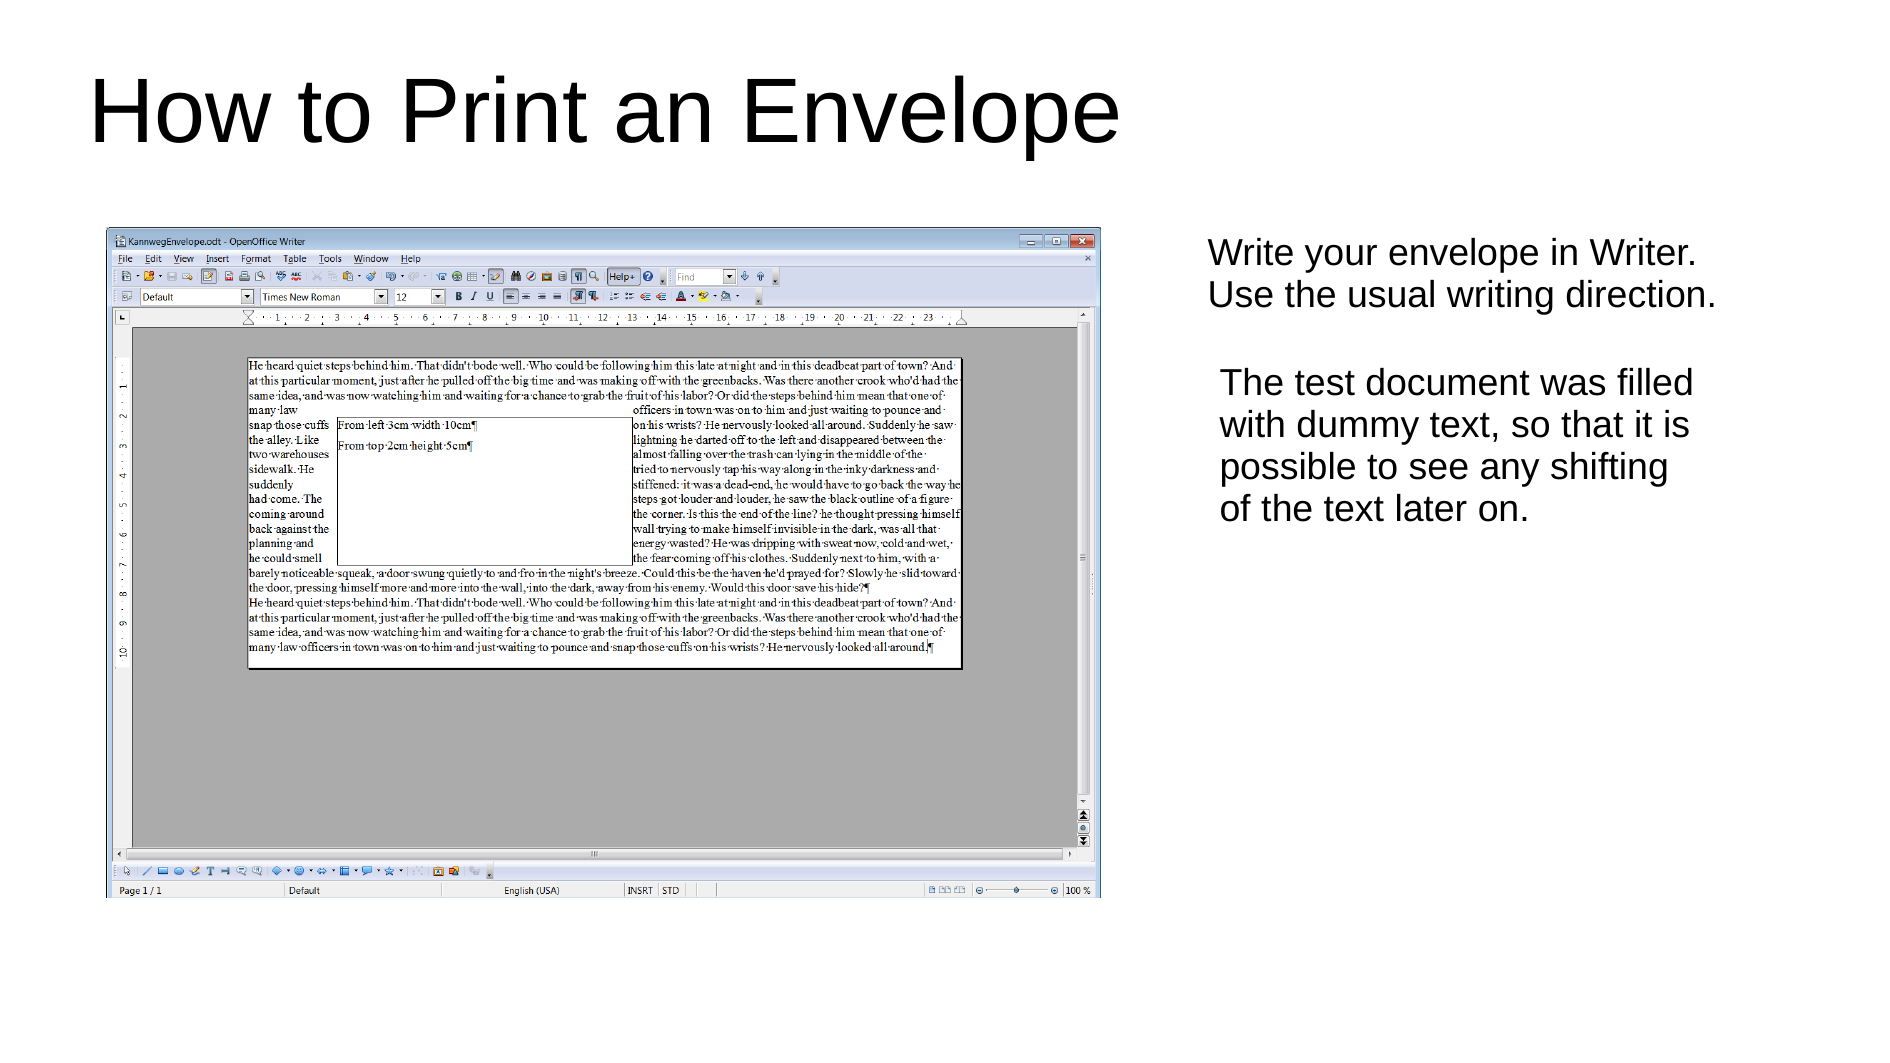

# How to Print an Envelope
Write your envelope in Writer. Use the usual writing direction.
The test document was filled with dummy text, so that it is possible to see any shifting of the text later on.